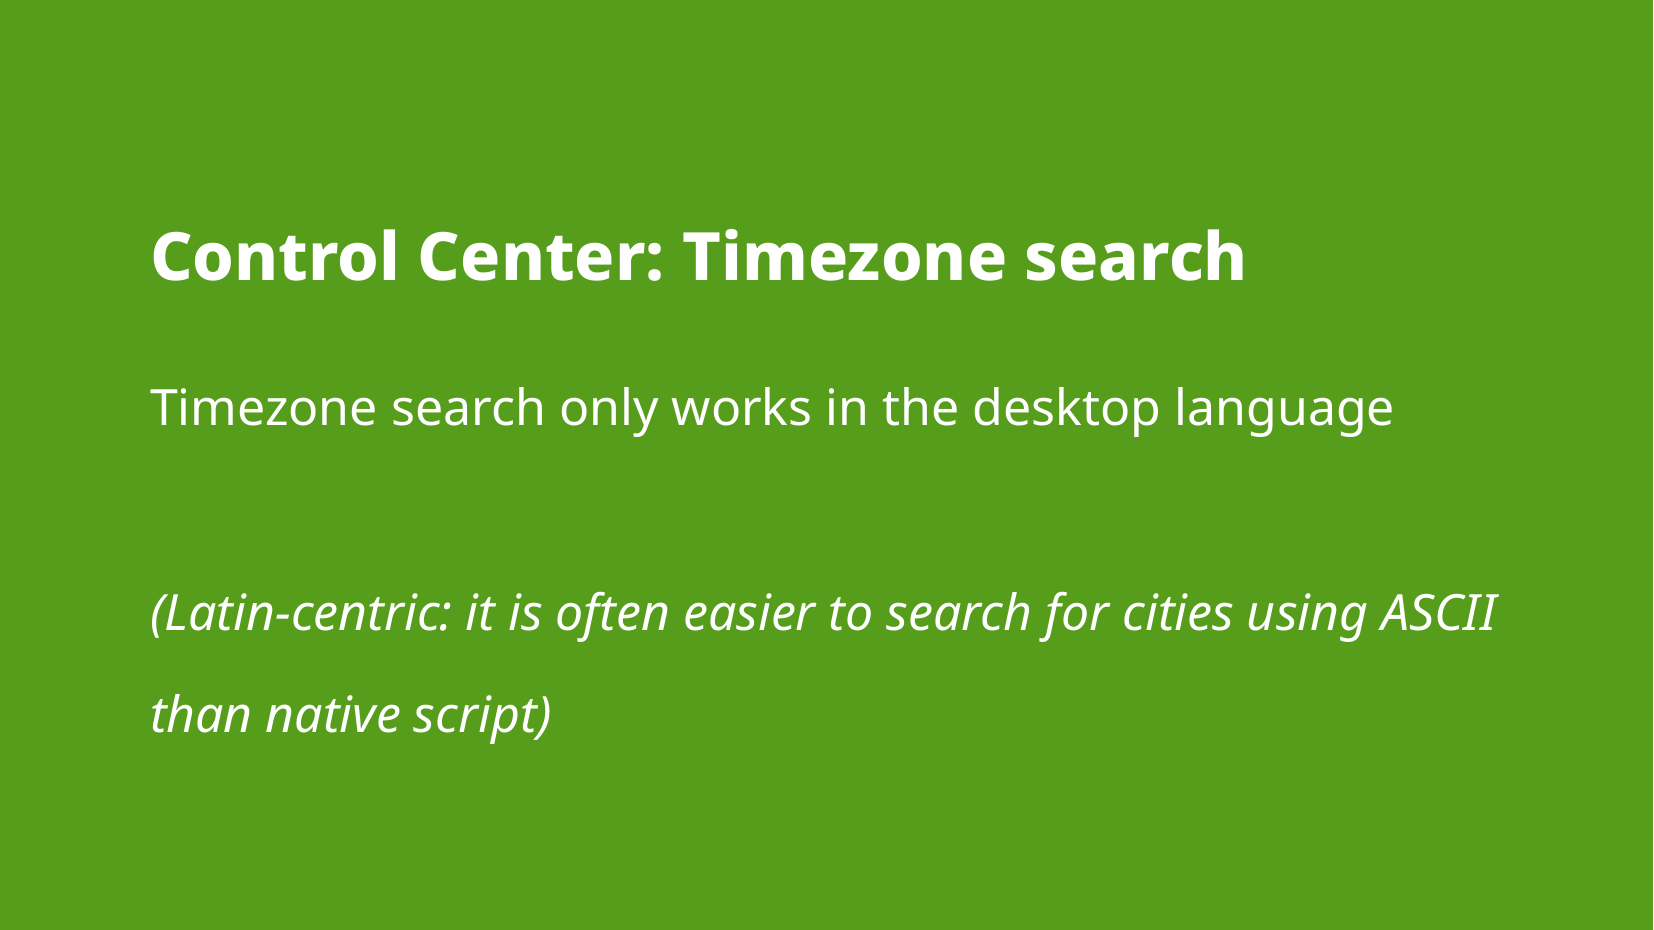

# Control Center: Timezone search
Timezone search only works in the desktop language
(Latin-centric: it is often easier to search for cities using ASCII than native script)